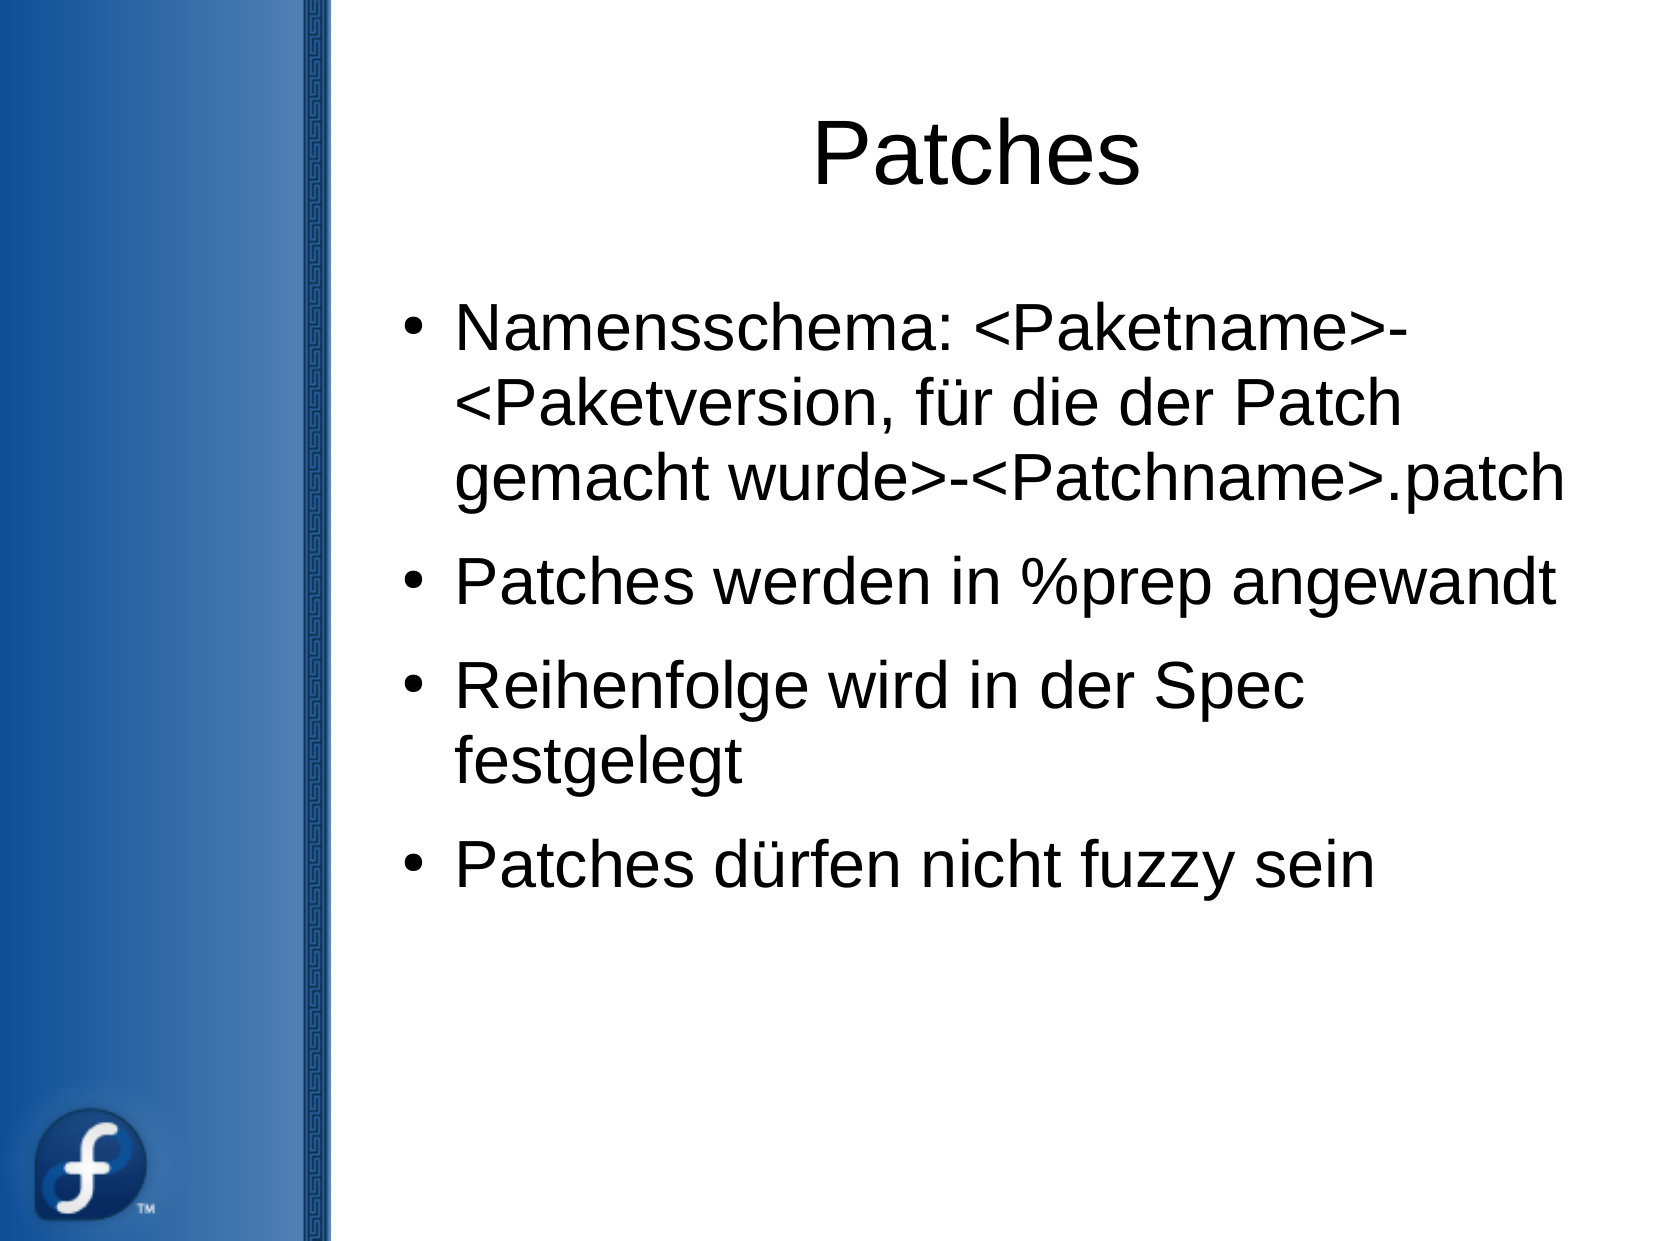

# Patches
Namensschema: <Paketname>-<Paketversion, für die der Patch gemacht wurde>-<Patchname>.patch
Patches werden in %prep angewandt
Reihenfolge wird in der Spec festgelegt
Patches dürfen nicht fuzzy sein